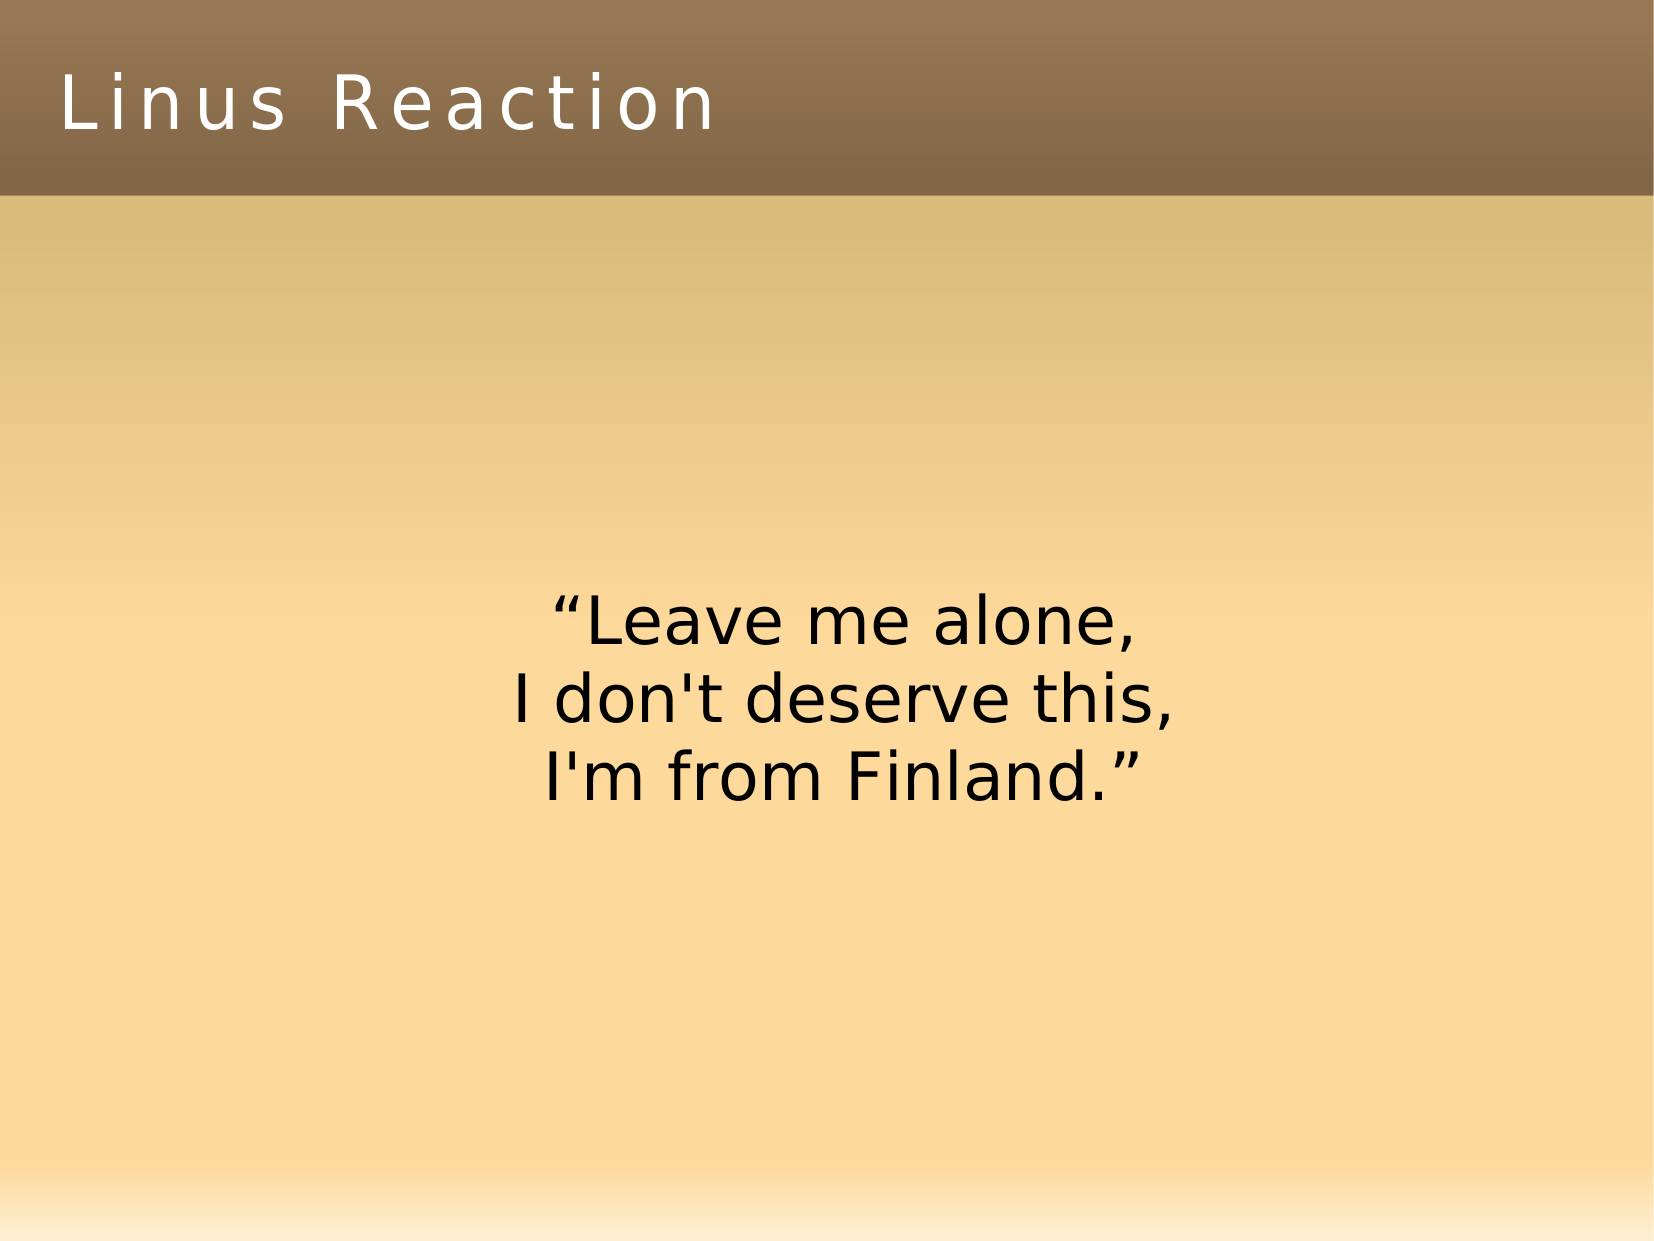

# Linus Reaction
“Leave me alone,
I don't deserve this,
I'm from Finland.”